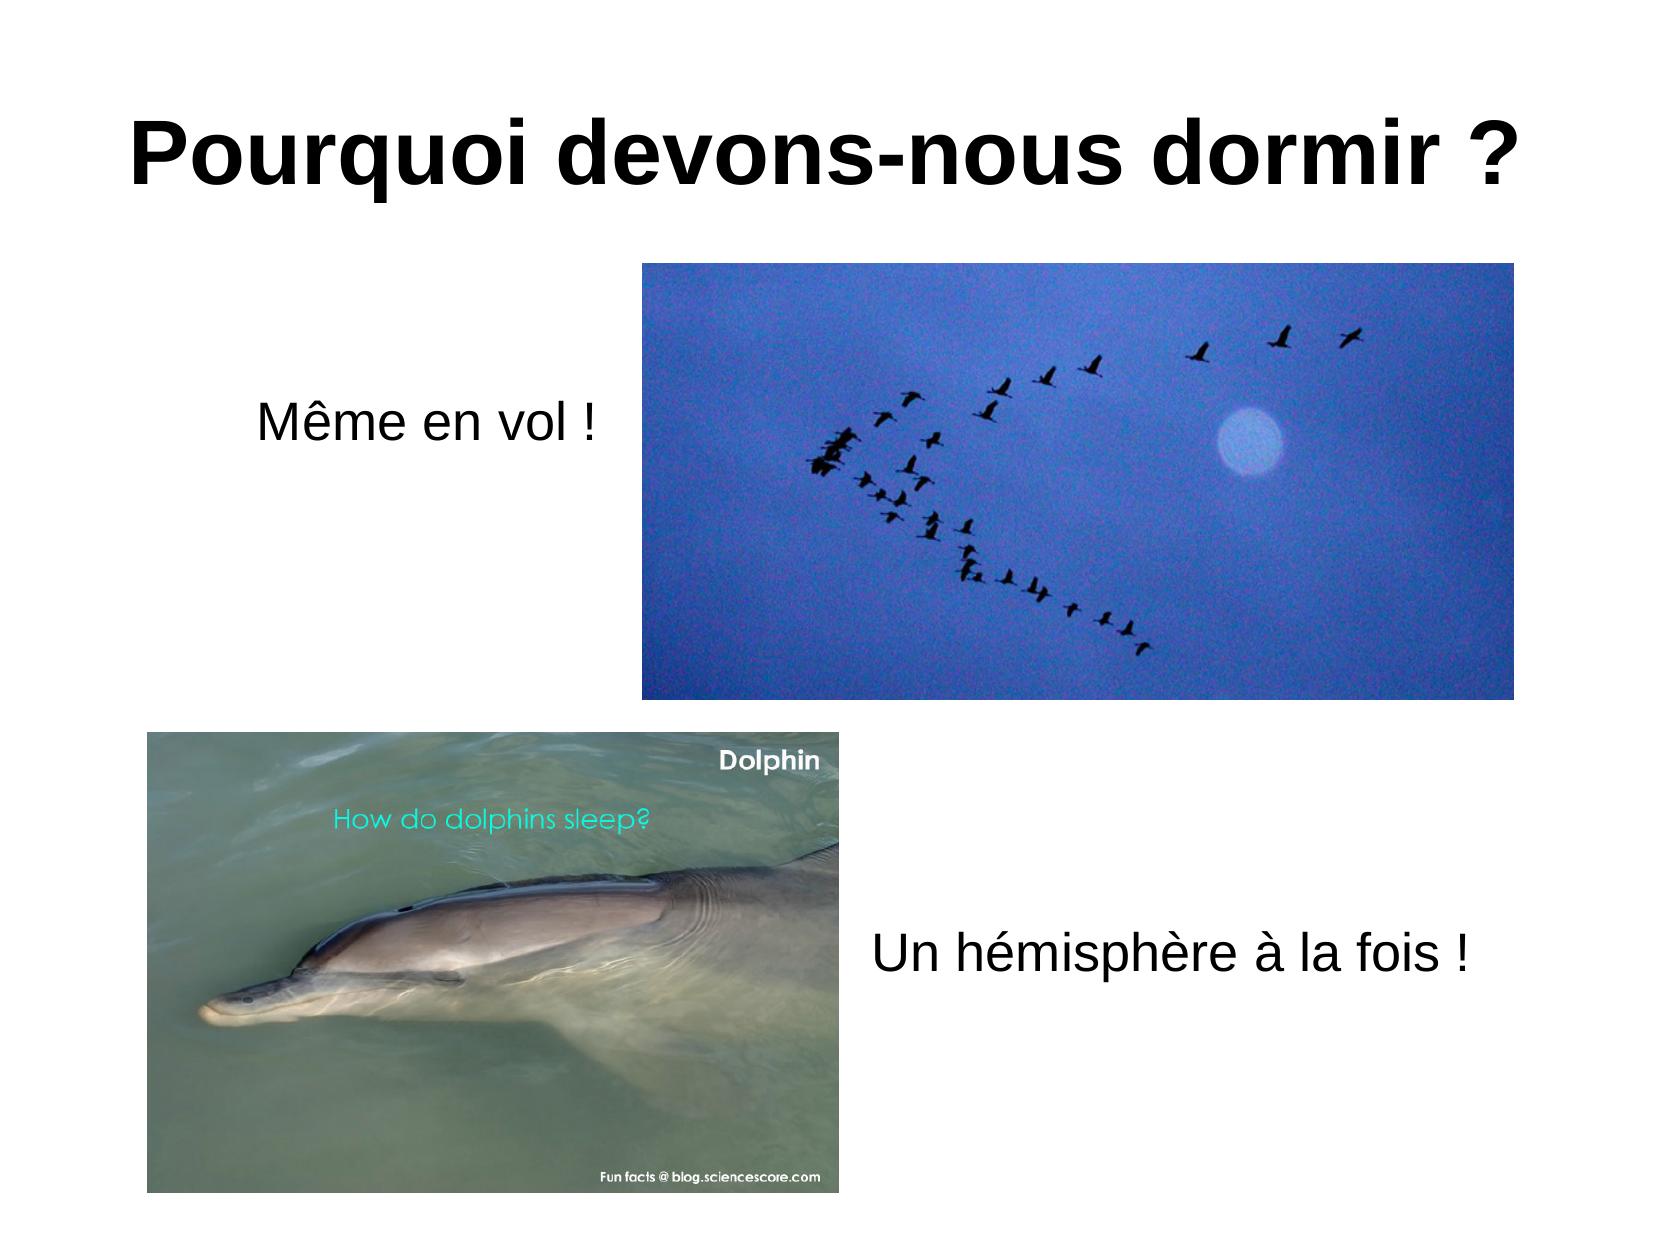

# Pourquoi devons-nous dormir ?
Même en vol !
Un hémisphère à la fois !